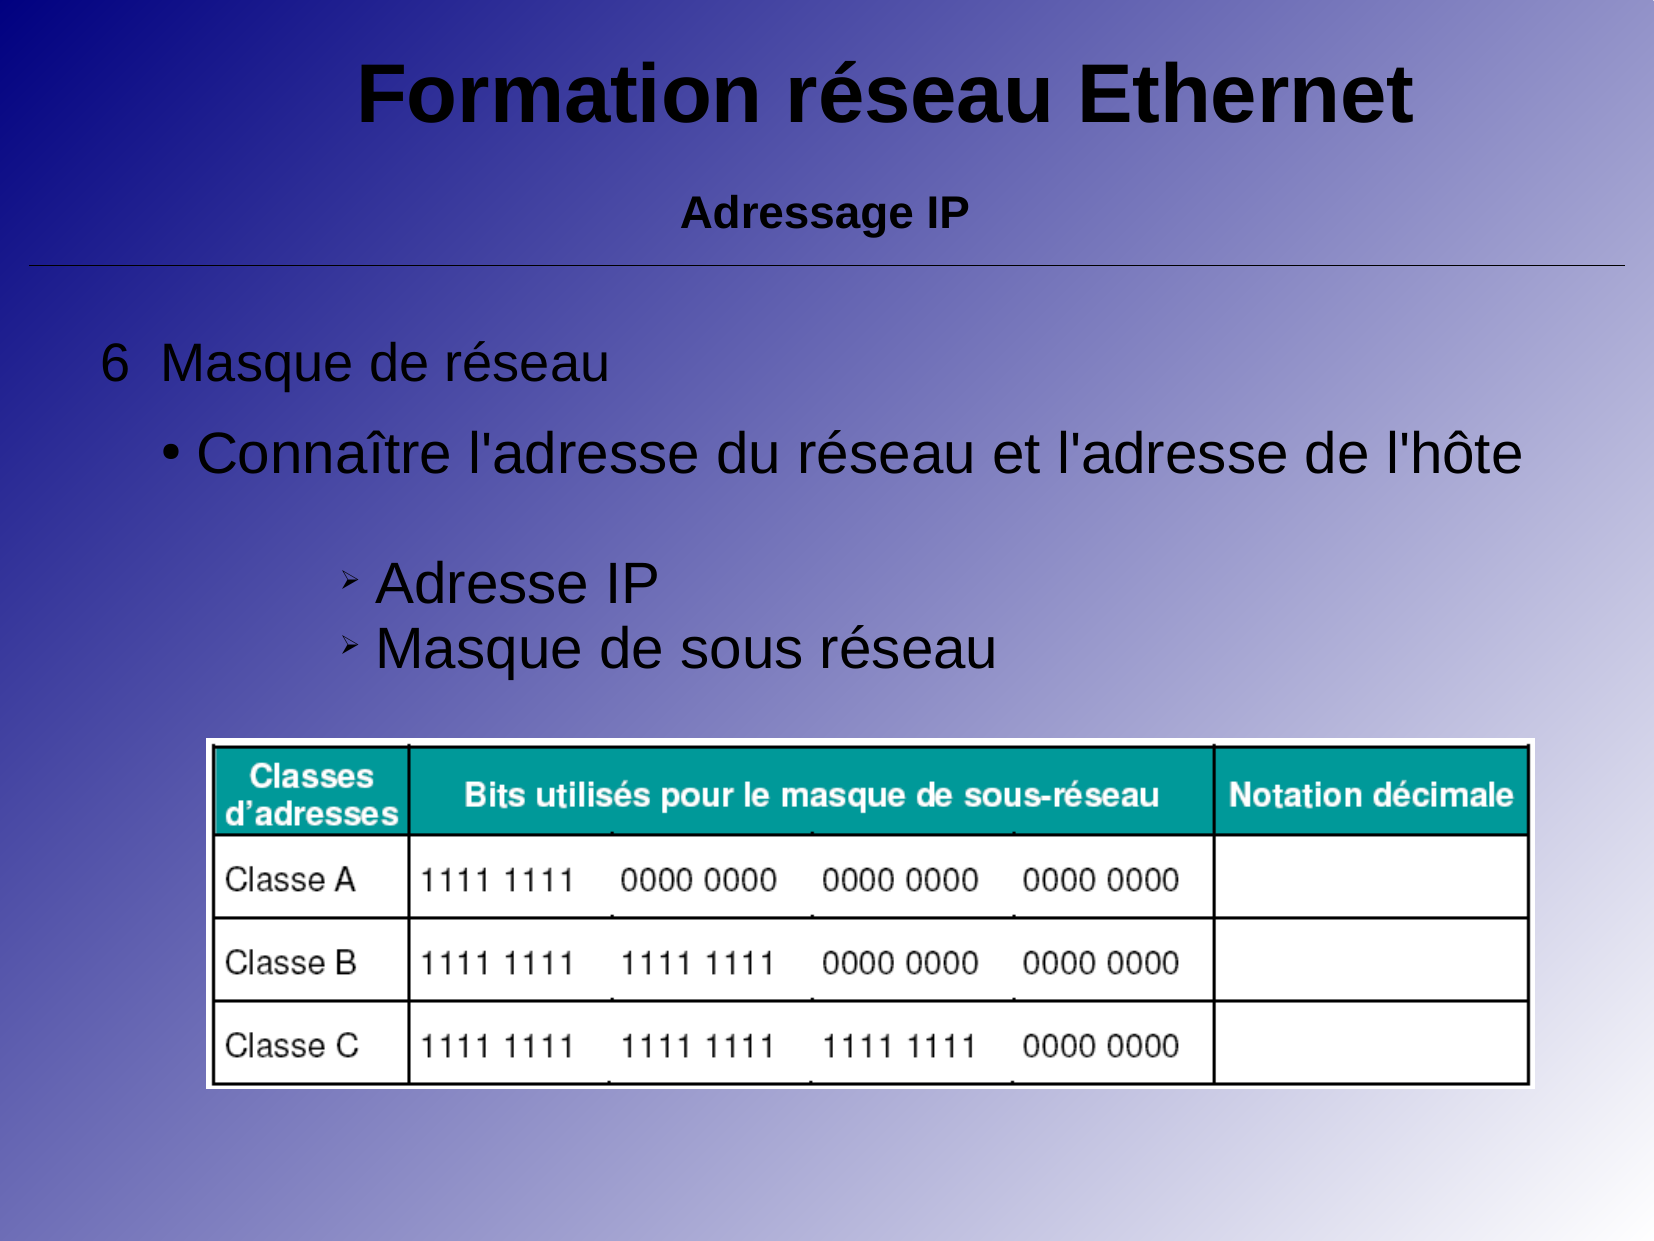

Formation réseau Ethernet
Adressage IP
6 Masque de réseau
Connaître l'adresse du réseau et l'adresse de l'hôte
Adresse IP
Masque de sous réseau